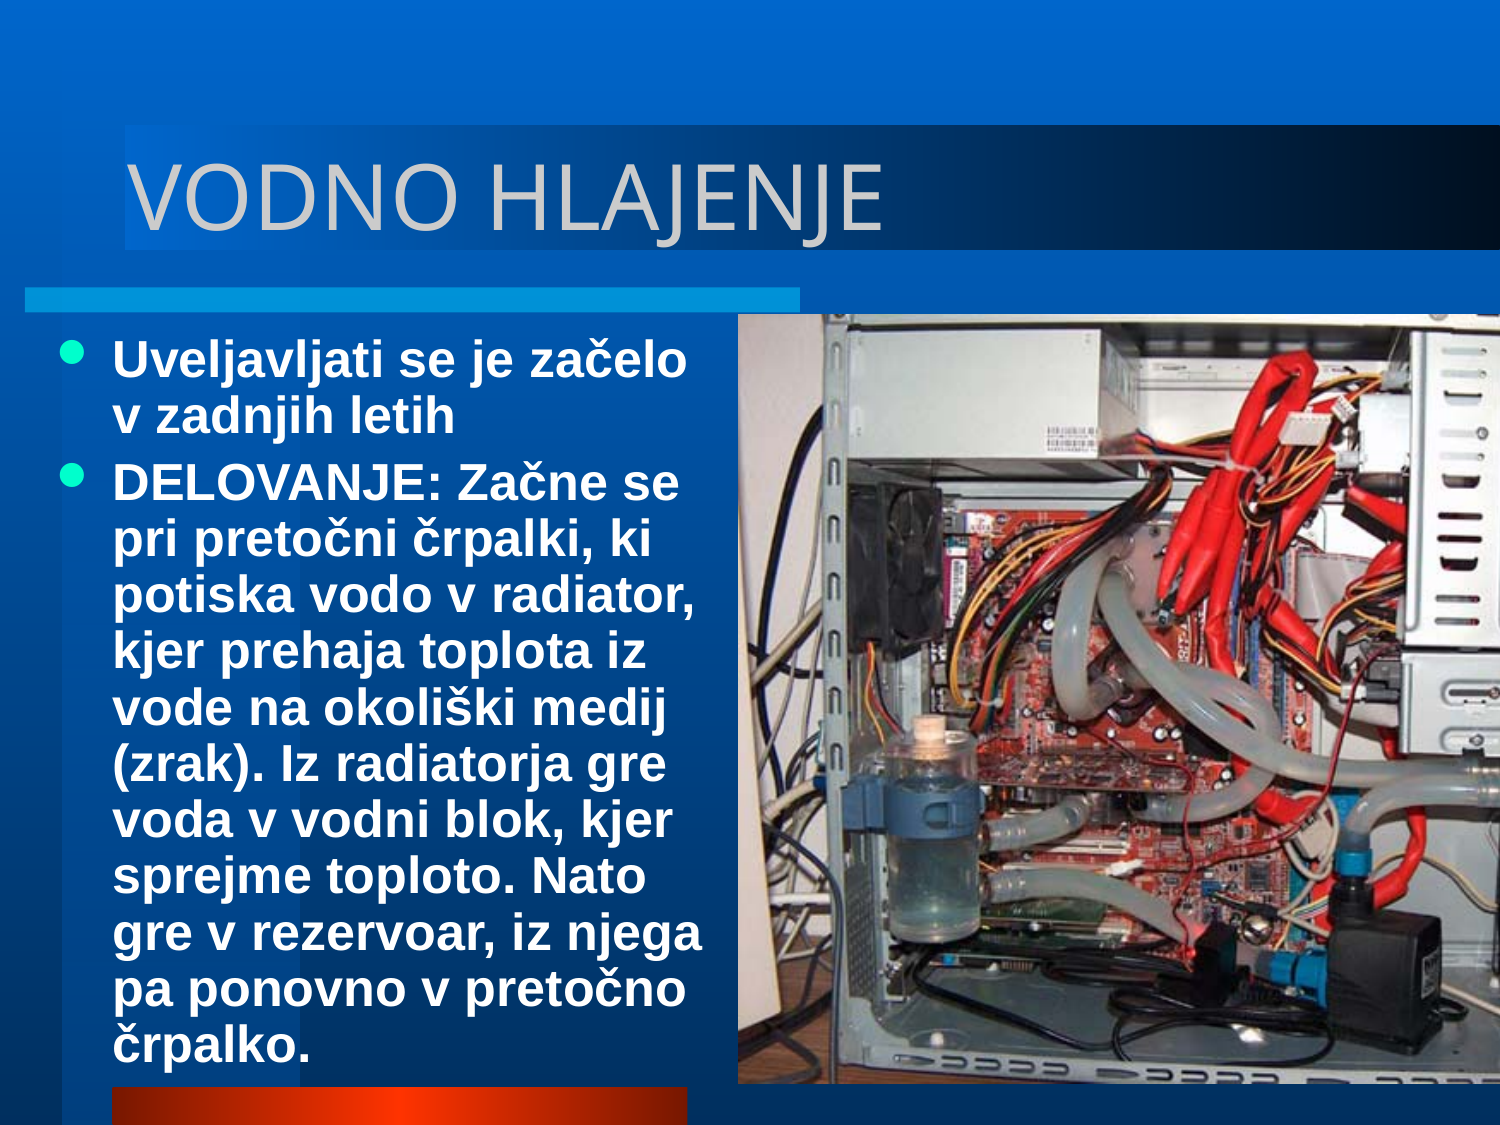

# VODNO HLAJENJE
Uveljavljati se je začelo v zadnjih letih
DELOVANJE: Začne se pri pretočni črpalki, ki potiska vodo v radiator, kjer prehaja toplota iz vode na okoliški medij (zrak). Iz radiatorja gre voda v vodni blok, kjer sprejme toploto. Nato gre v rezervoar, iz njega pa ponovno v pretočno črpalko.